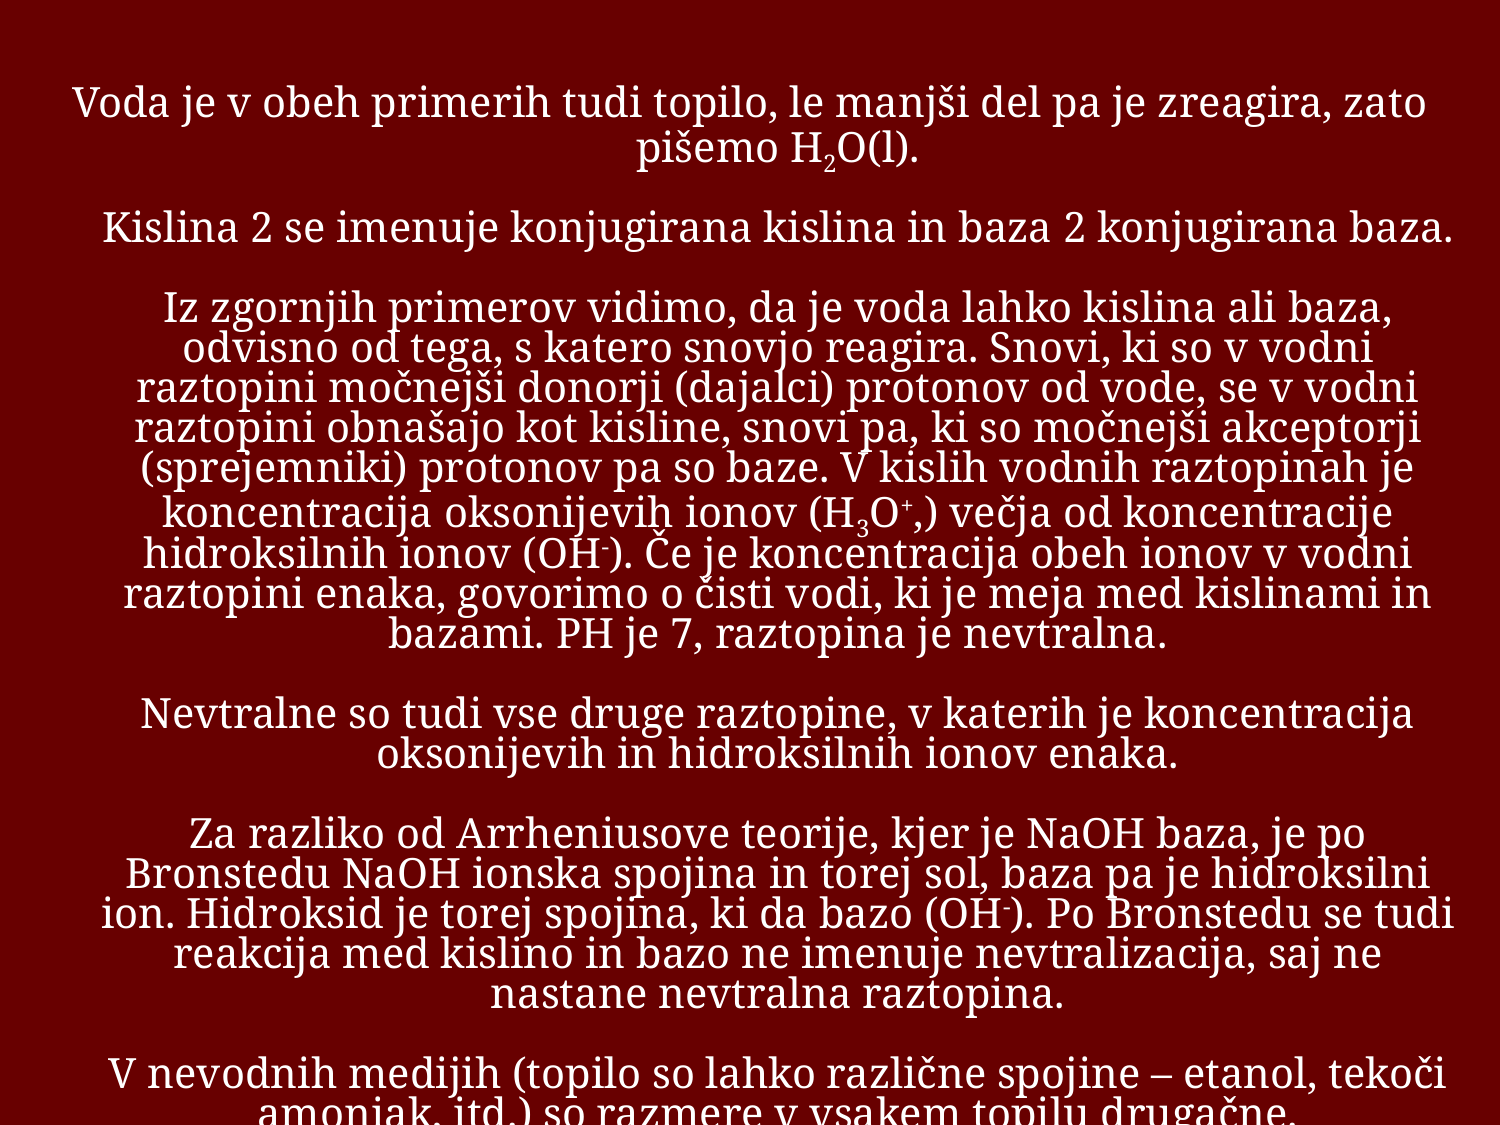

# Voda je v obeh primerih tudi topilo, le manjši del pa je zreagira, zato pišemo H2O(l). Kislina 2 se imenuje konjugirana kislina in baza 2 konjugirana baza. Iz zgornjih primerov vidimo, da je voda lahko kislina ali baza, odvisno od tega, s katero snovjo reagira. Snovi, ki so v vodni raztopini močnejši donorji (dajalci) protonov od vode, se v vodni raztopini obnašajo kot kisline, snovi pa, ki so močnejši akceptorji (sprejemniki) protonov pa so baze. V kislih vodnih raztopinah je koncentracija oksonijevih ionov (H3O+,) večja od koncentracije hidroksilnih ionov (OH-). Če je koncentracija obeh ionov v vodni raztopini enaka, govorimo o čisti vodi, ki je meja med kislinami in bazami. PH je 7, raztopina je nevtralna. Nevtralne so tudi vse druge raztopine, v katerih je koncentracija oksonijevih in hidroksilnih ionov enaka. Za razliko od Arrheniusove teorije, kjer je NaOH baza, je po Bronstedu NaOH ionska spojina in torej sol, baza pa je hidroksilni ion. Hidroksid je torej spojina, ki da bazo (OH-). Po Bronstedu se tudi reakcija med kislino in bazo ne imenuje nevtralizacija, saj ne nastane nevtralna raztopina. V nevodnih medijih (topilo so lahko različne spojine – etanol, tekoči amoniak, itd.) so razmere v vsakem topilu drugačne.